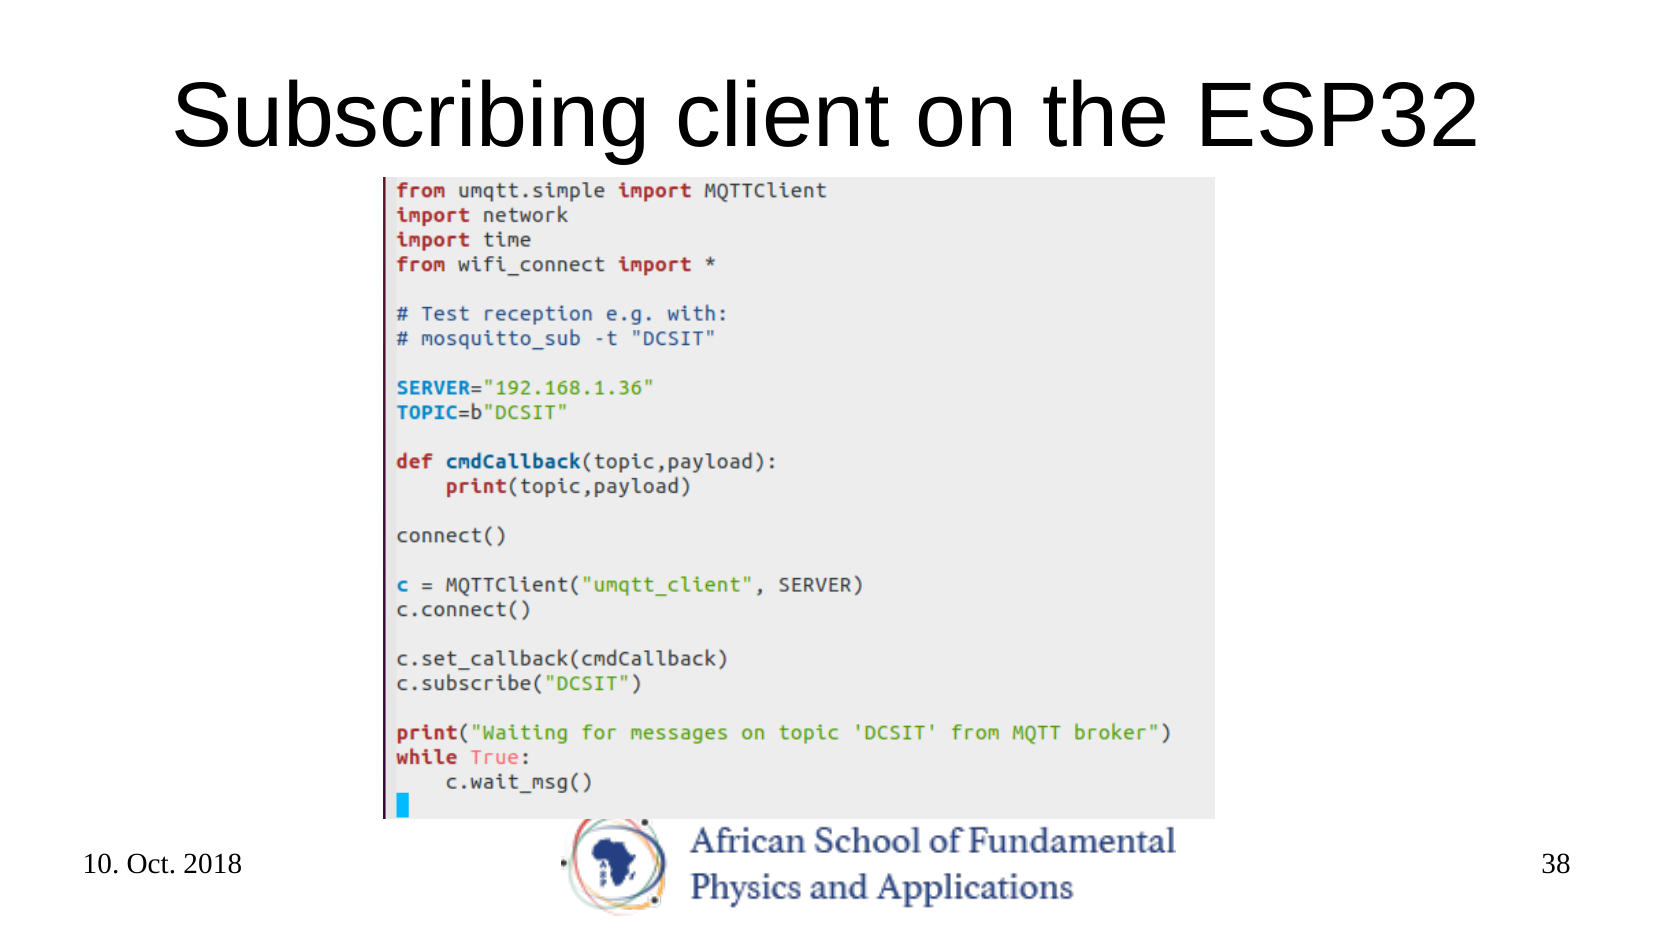

# Subscribing client on the ESP32
10. Oct. 2018
38